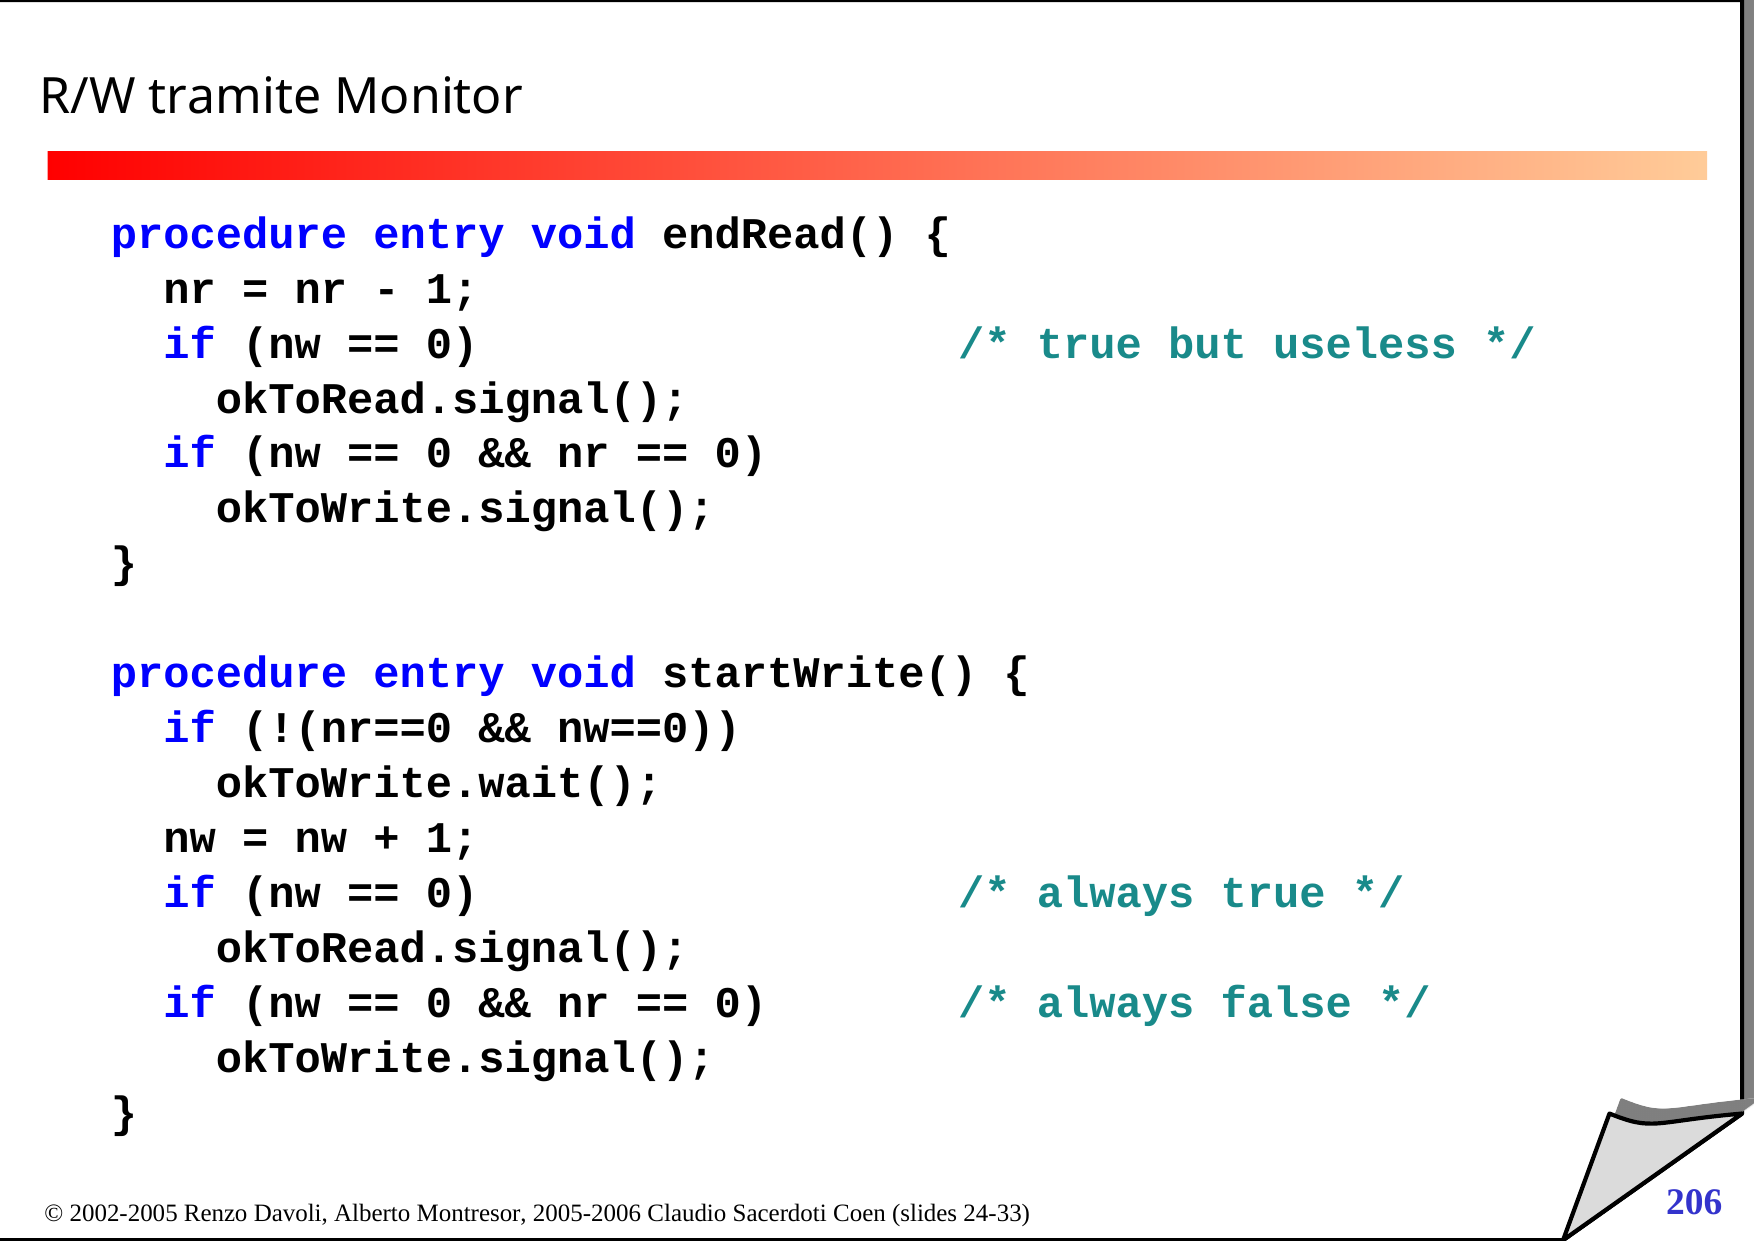

# R/W tramite Monitor
 procedure entry void endRead() {
 nr = nr - 1;
 if (nw == 0)				/* true but useless */
 okToRead.signal();
 if (nw == 0 && nr == 0)
 okToWrite.signal();
 }
 procedure entry void startWrite() {
 if (!(nr==0 && nw==0))
 okToWrite.wait();
 nw = nw + 1;
 if (nw == 0)				/* always true */
 okToRead.signal();
 if (nw == 0 && nr == 0)		/* always false */
 okToWrite.signal();
 }